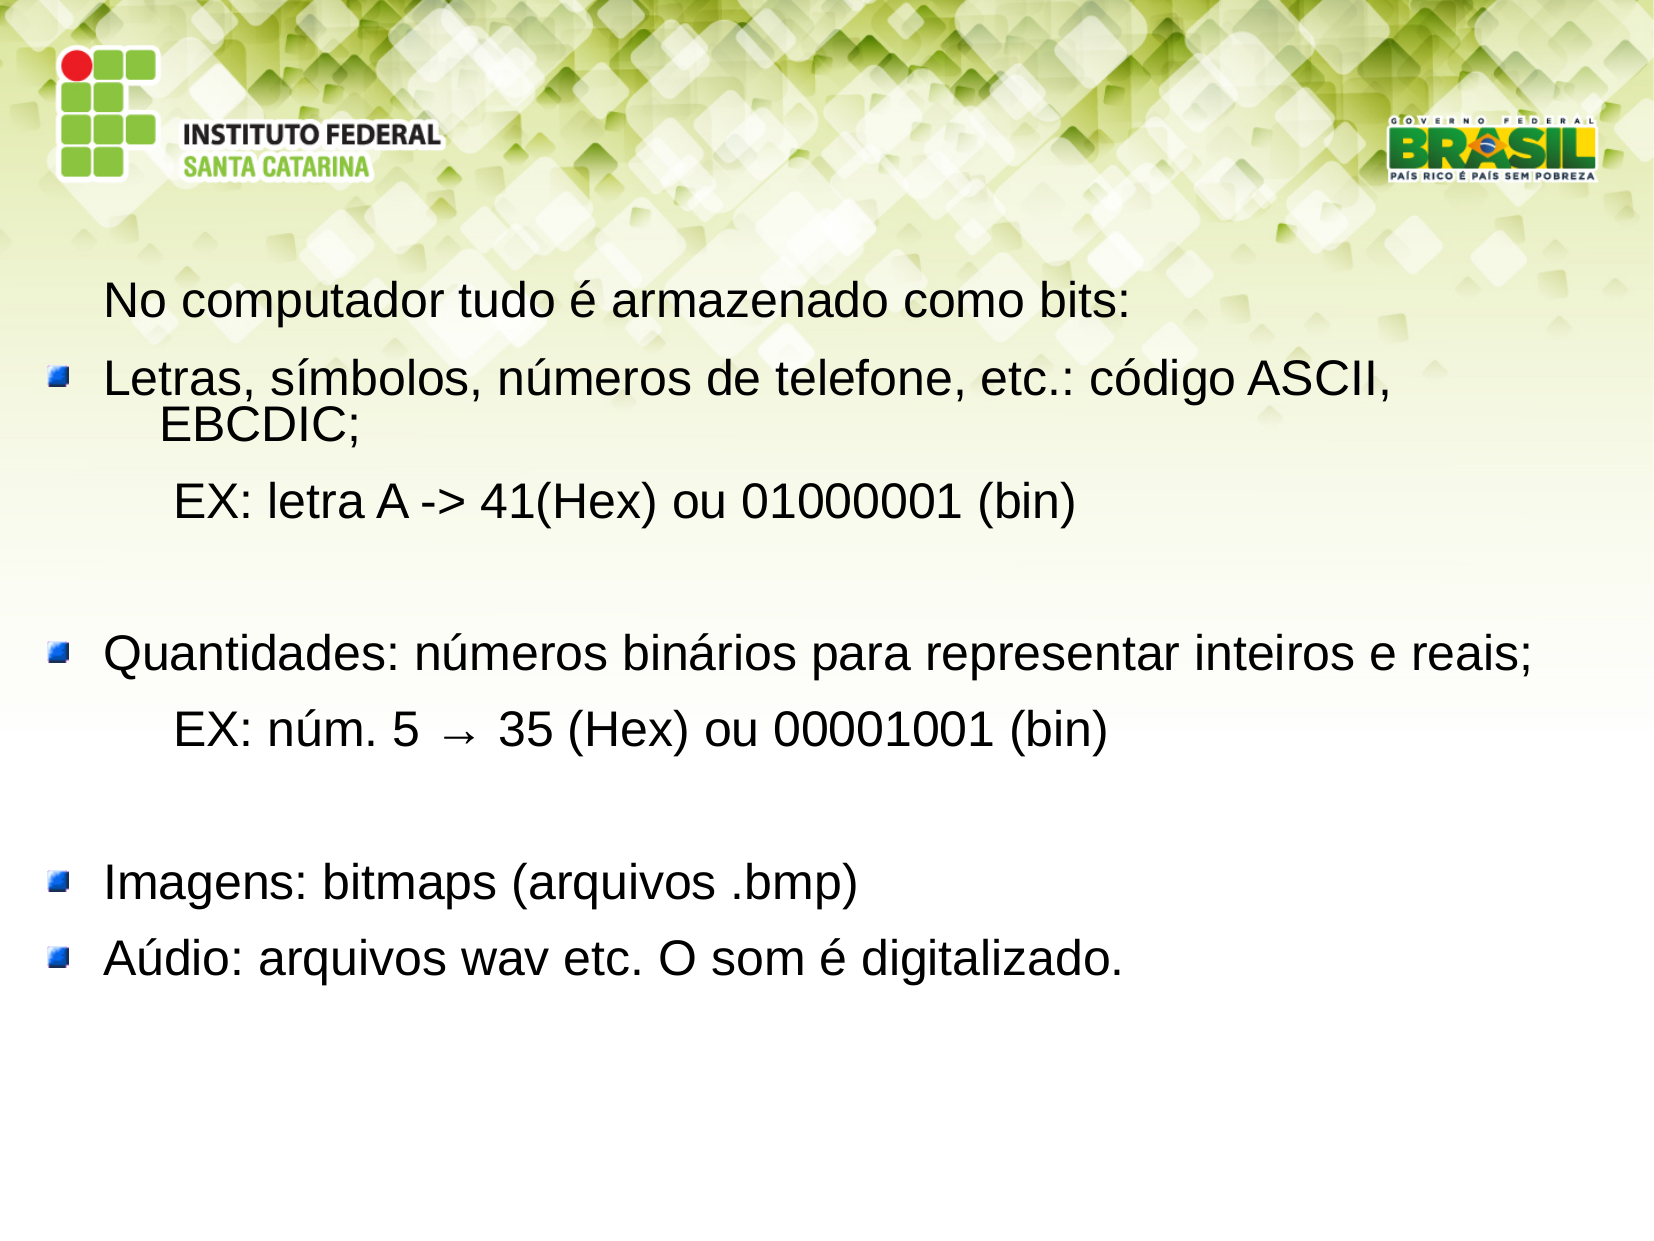

# No computador tudo é armazenado como bits:
Letras, símbolos, números de telefone, etc.: código ASCII, EBCDIC;
 	 EX: letra A -> 41(Hex) ou 01000001 (bin)
Quantidades: números binários para representar inteiros e reais;
 	 EX: núm. 5 → 35 (Hex) ou 00001001 (bin)
Imagens: bitmaps (arquivos .bmp)
Aúdio: arquivos wav etc. O som é digitalizado.